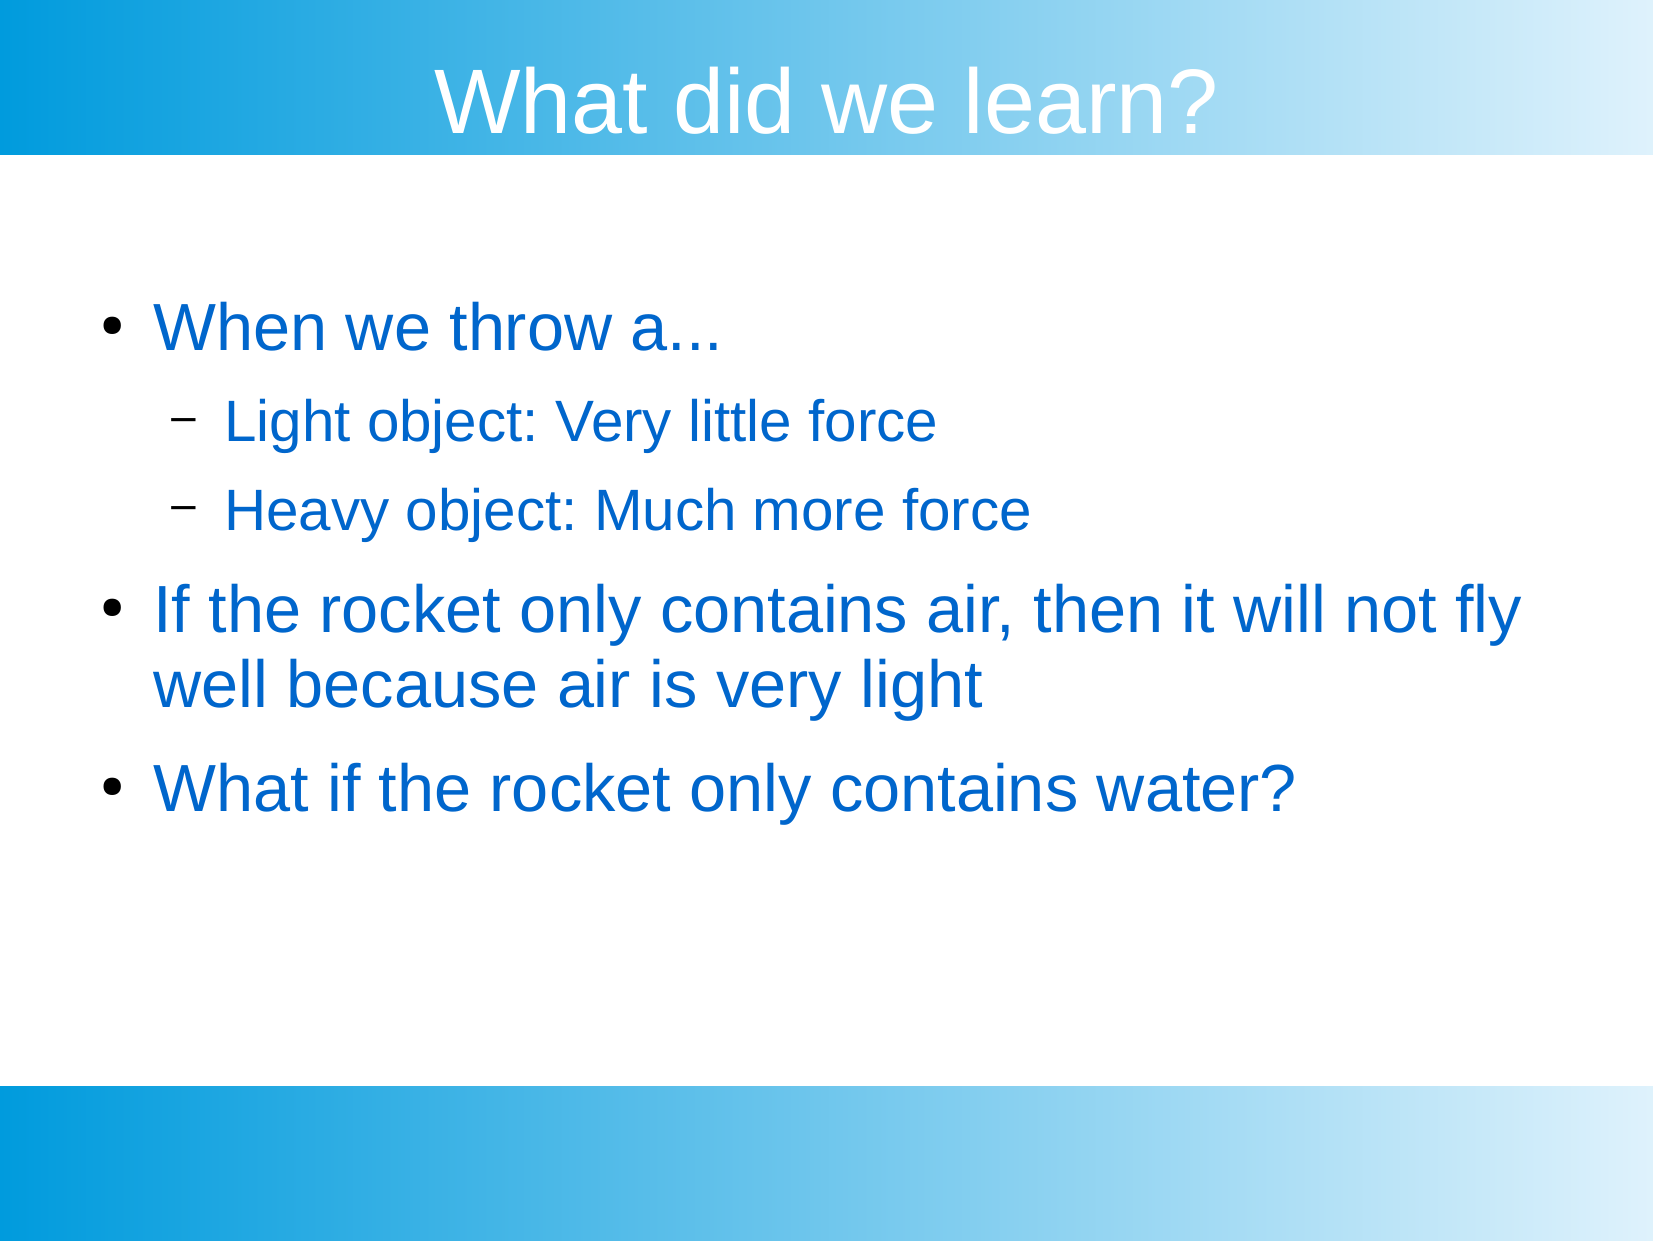

# What did we learn?
When we throw a...
Light object: Very little force
Heavy object: Much more force
If the rocket only contains air, then it will not fly well because air is very light
What if the rocket only contains water?